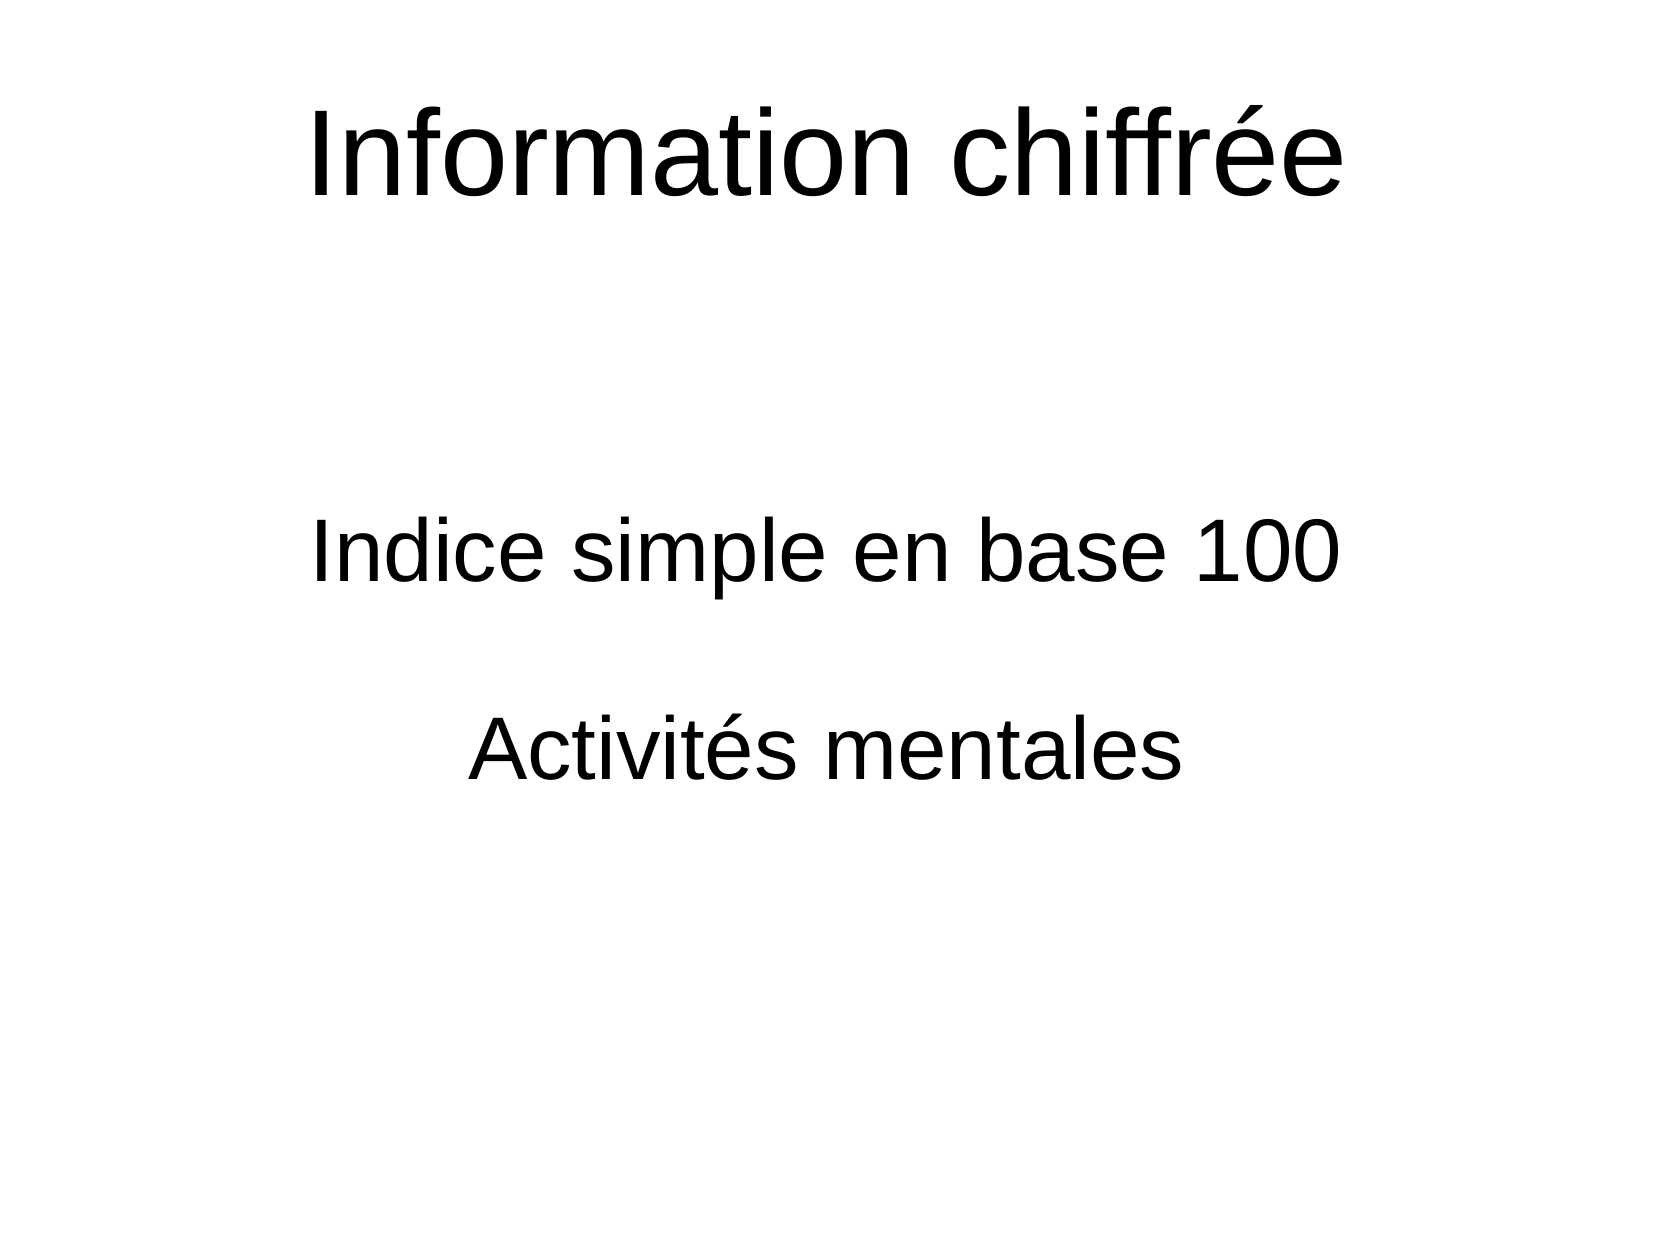

# Information chiffrée
Indice simple en base 100
Activités mentales